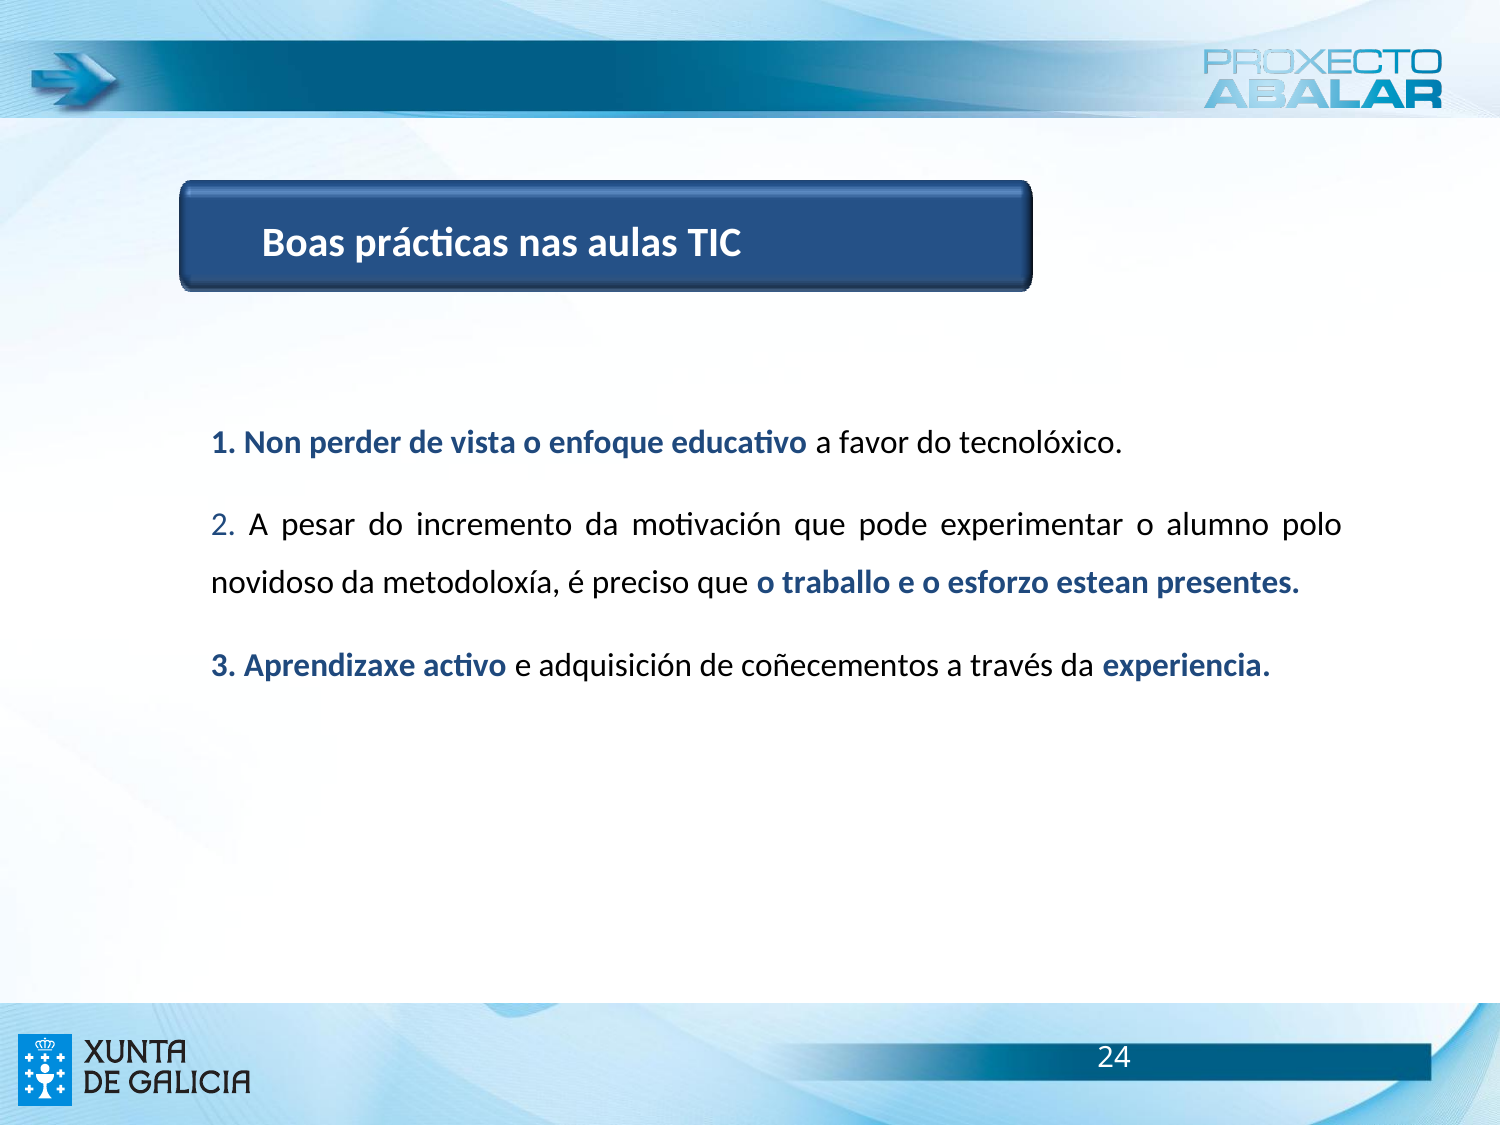

Boas prácticas nas aulas TIC
 Non perder de vista o enfoque educativo a favor do tecnolóxico.
 A pesar do incremento da motivación que pode experimentar o alumno polo novidoso da metodoloxía, é preciso que o traballo e o esforzo estean presentes.
 Aprendizaxe activo e adquisición de coñecementos a través da experiencia.